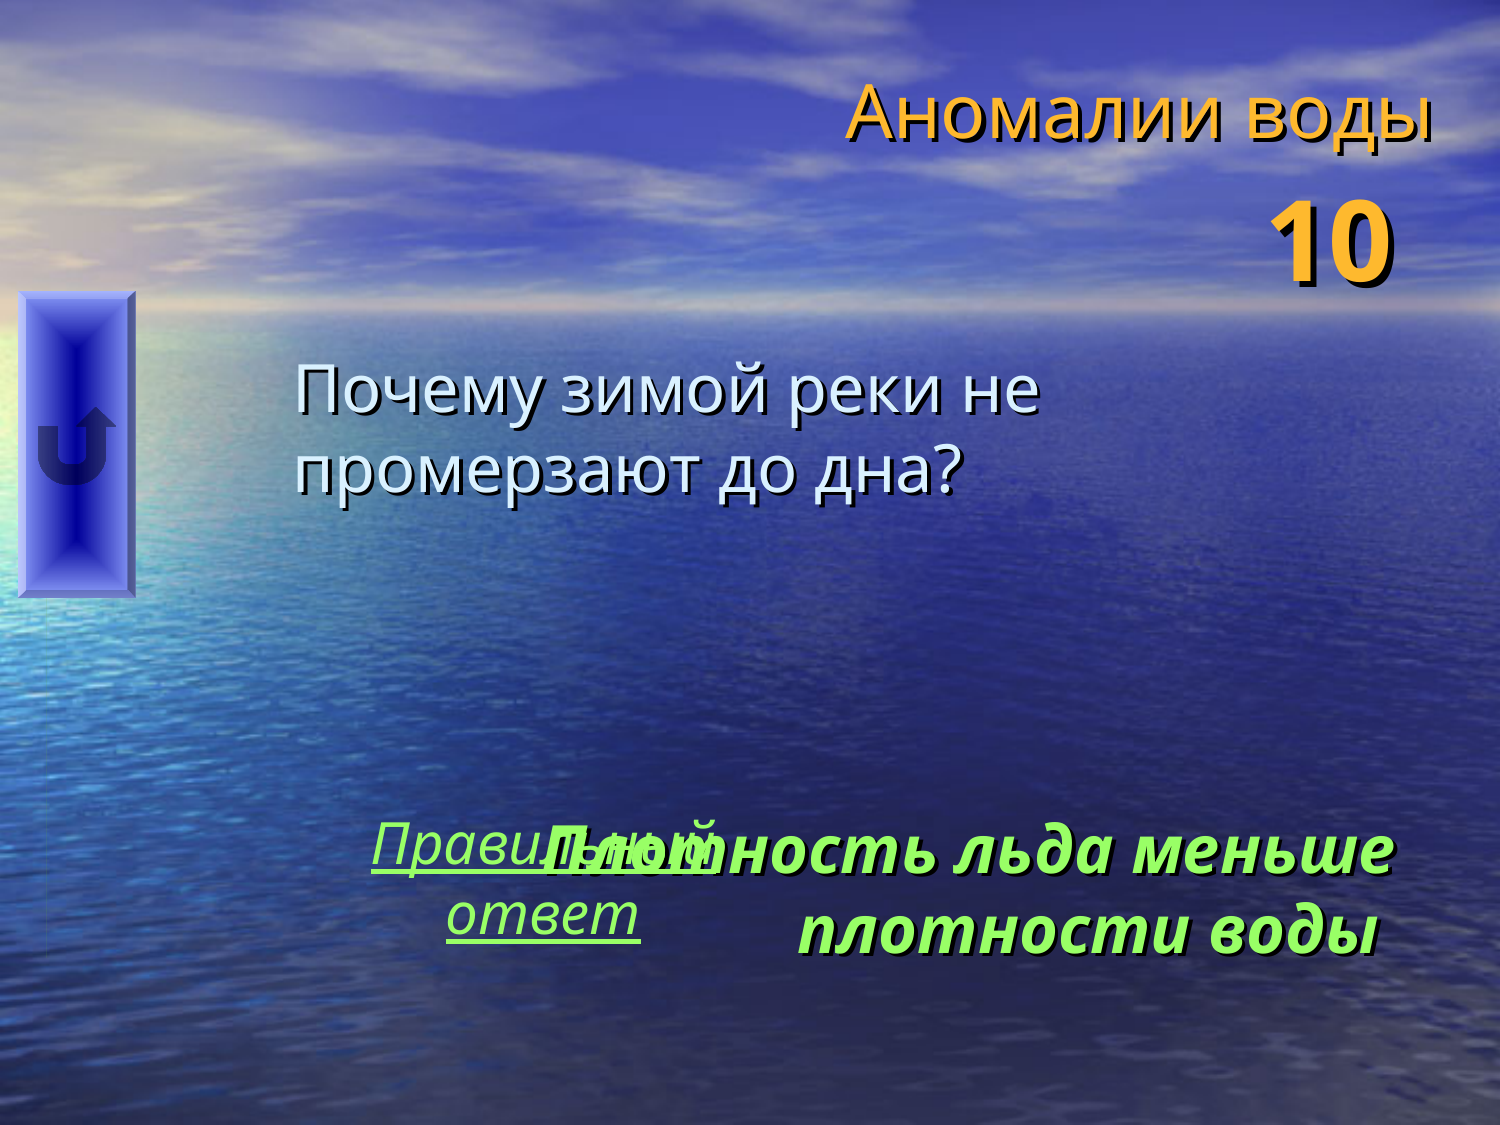

# Аномалии воды
10
Почему зимой реки не промерзают до дна?
Плотность льда меньше плотности воды
Правильный ответ